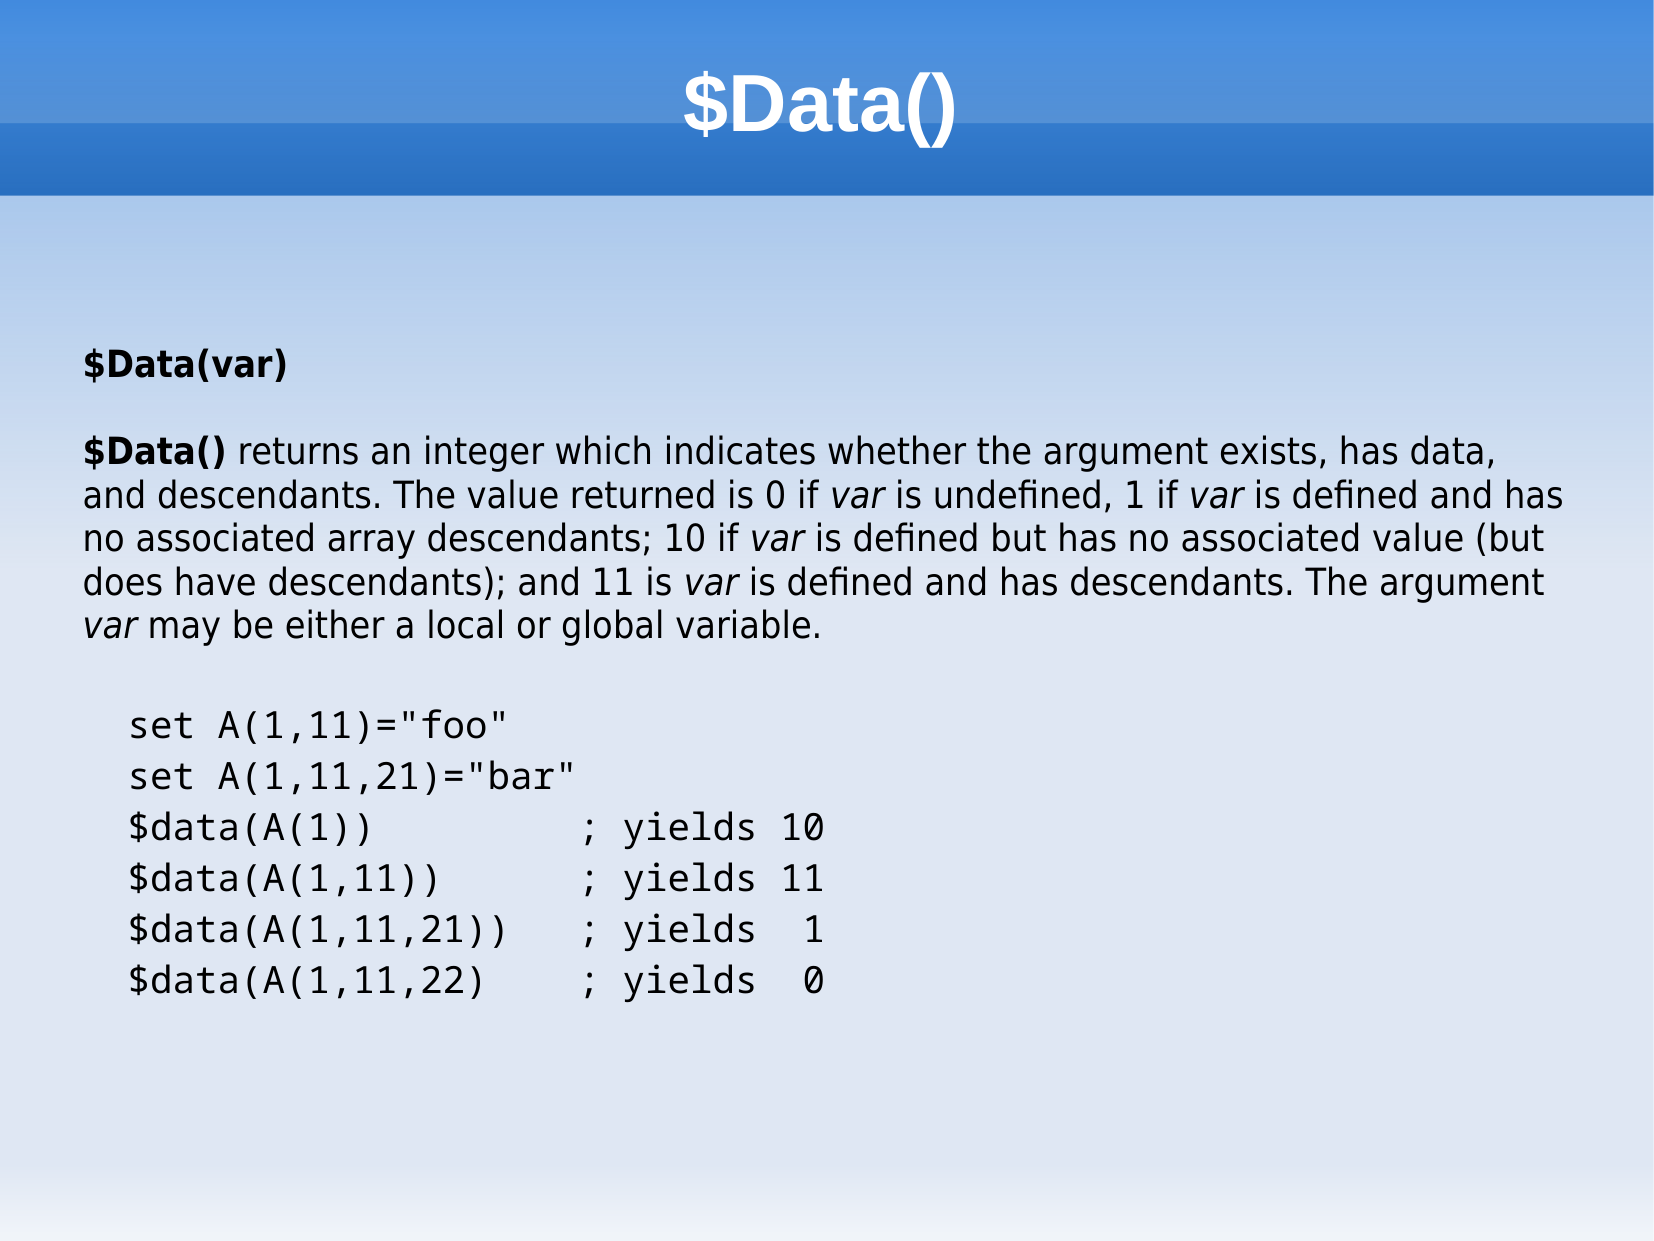

# $Data()
$Data(var)
$Data() returns an integer which indicates whether the argument exists, has data, and descendants. The value returned is 0 if var is undefined, 1 if var is defined and has no associated array descendants; 10 if var is defined but has no associated value (but does have descendants); and 11 is var is defined and has descendants. The argument var may be either a local or global variable.
 set A(1,11)="foo"
 set A(1,11,21)="bar"
 $data(A(1)) ; yields 10
 $data(A(1,11)) ; yields 11
 $data(A(1,11,21)) ; yields 1
 $data(A(1,11,22) ; yields 0